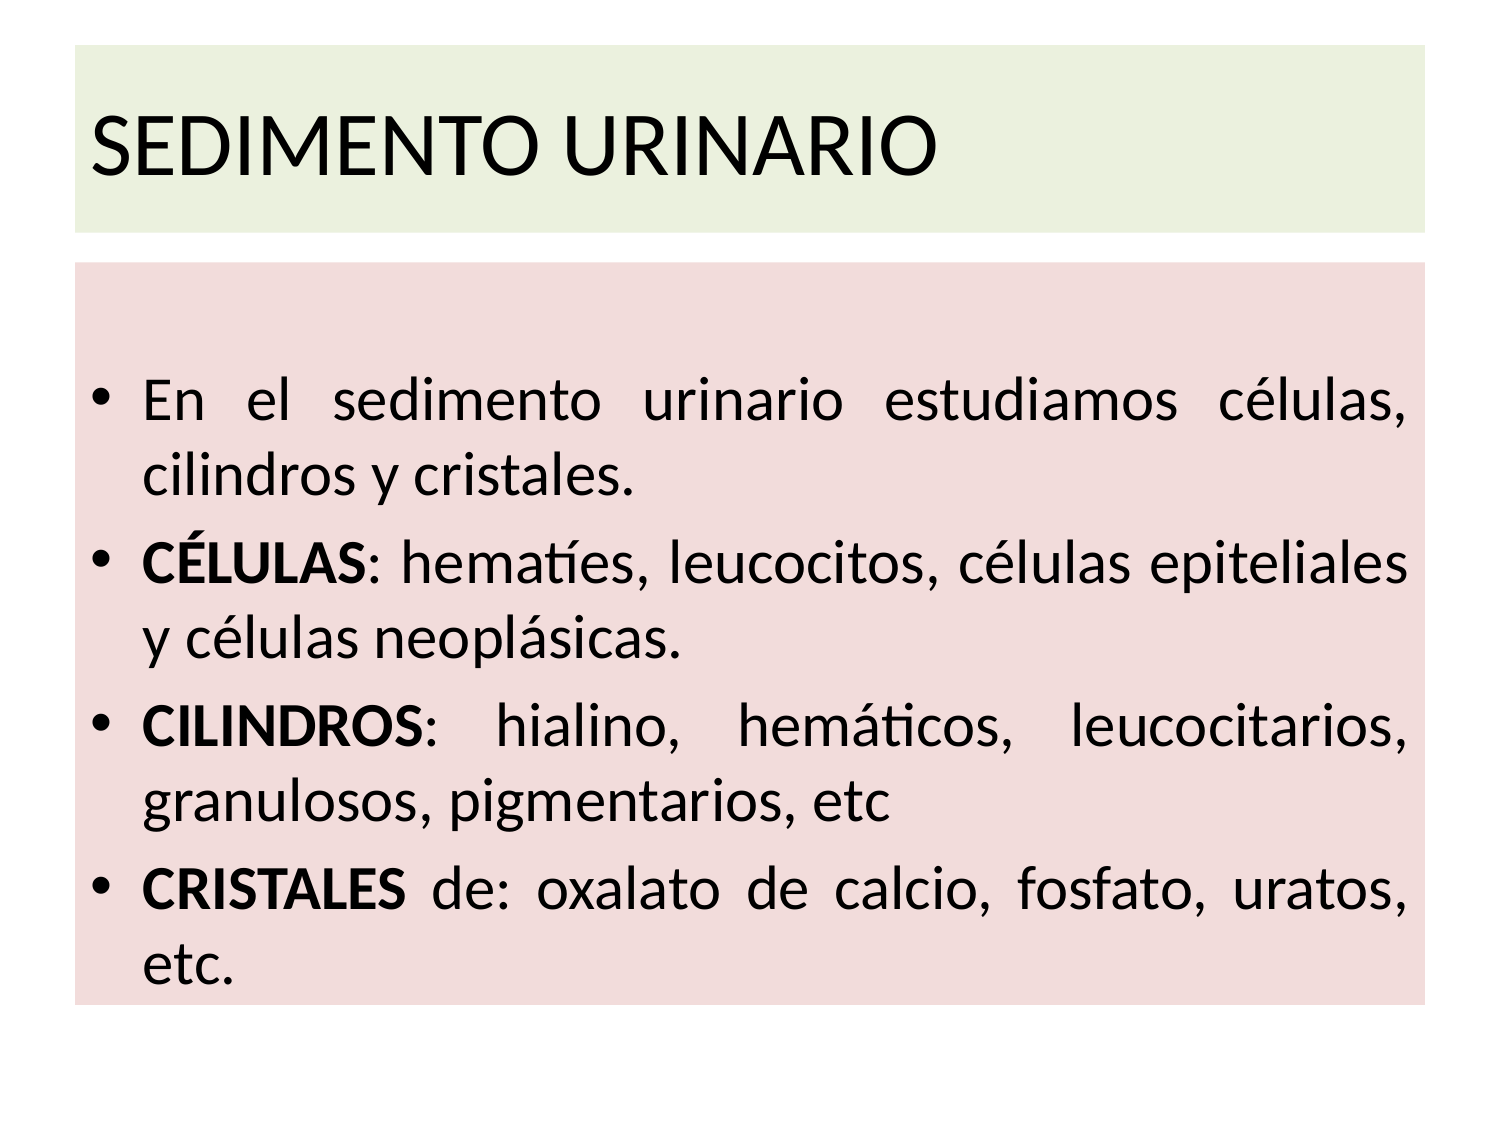

# SEDIMENTO URINARIO
En el sedimento urinario estudiamos células, cilindros y cristales.
CÉLULAS: hematíes, leucocitos, células epiteliales y células neoplásicas.
CILINDROS: hialino, hemáticos, leucocitarios, granulosos, pigmentarios, etc
CRISTALES de: oxalato de calcio, fosfato, uratos, etc.